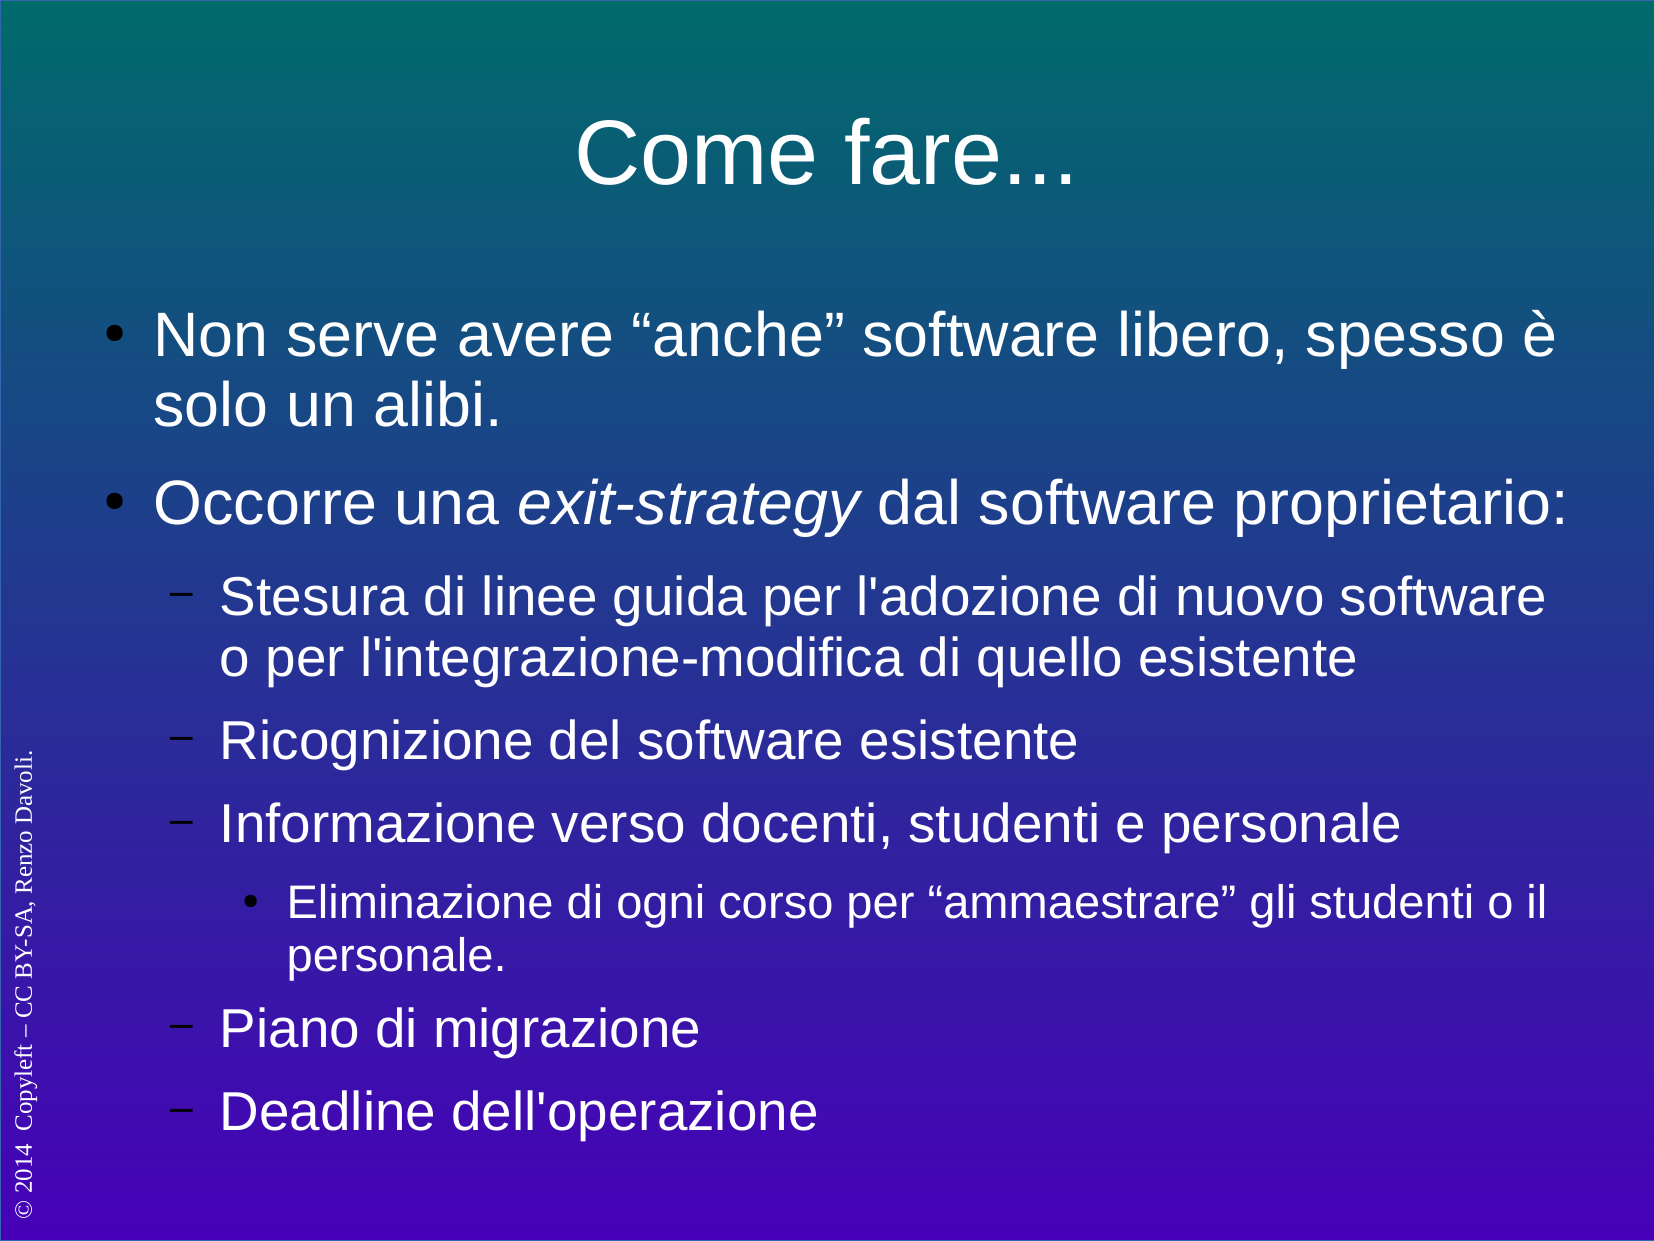

# Come fare...
Non serve avere “anche” software libero, spesso è solo un alibi.
Occorre una exit-strategy dal software proprietario:
Stesura di linee guida per l'adozione di nuovo software o per l'integrazione-modifica di quello esistente
Ricognizione del software esistente
Informazione verso docenti, studenti e personale
Eliminazione di ogni corso per “ammaestrare” gli studenti o il personale.
Piano di migrazione
Deadline dell'operazione